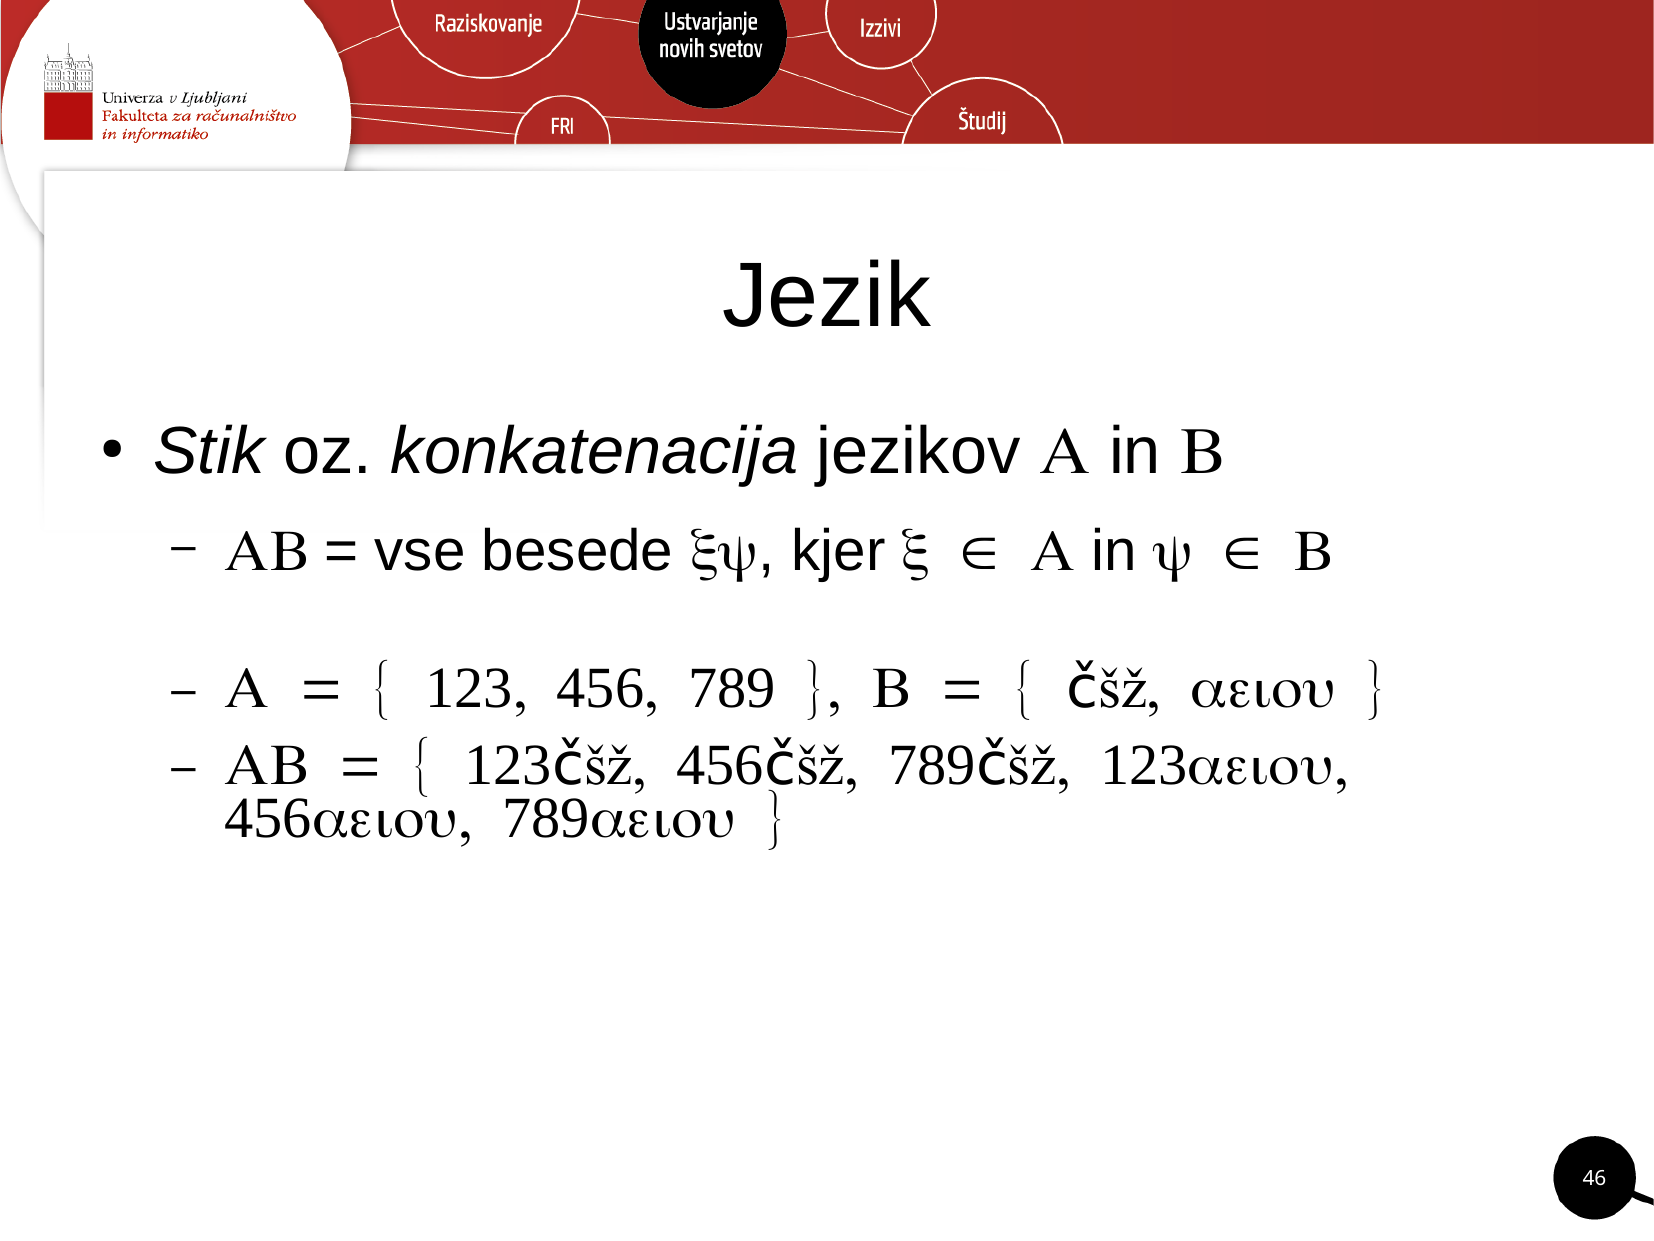

# Jezik
Stik oz. konkatenacija jezikov A in B
AB = vse besede xy, kjer x ∈ A in y ∈ B
A = { 123, 456, 789 }, B = { čšž, aeiou }
AB = { 123čšž, 456čšž, 789čšž, 123aeiou, 456aeiou, 789aeiou }